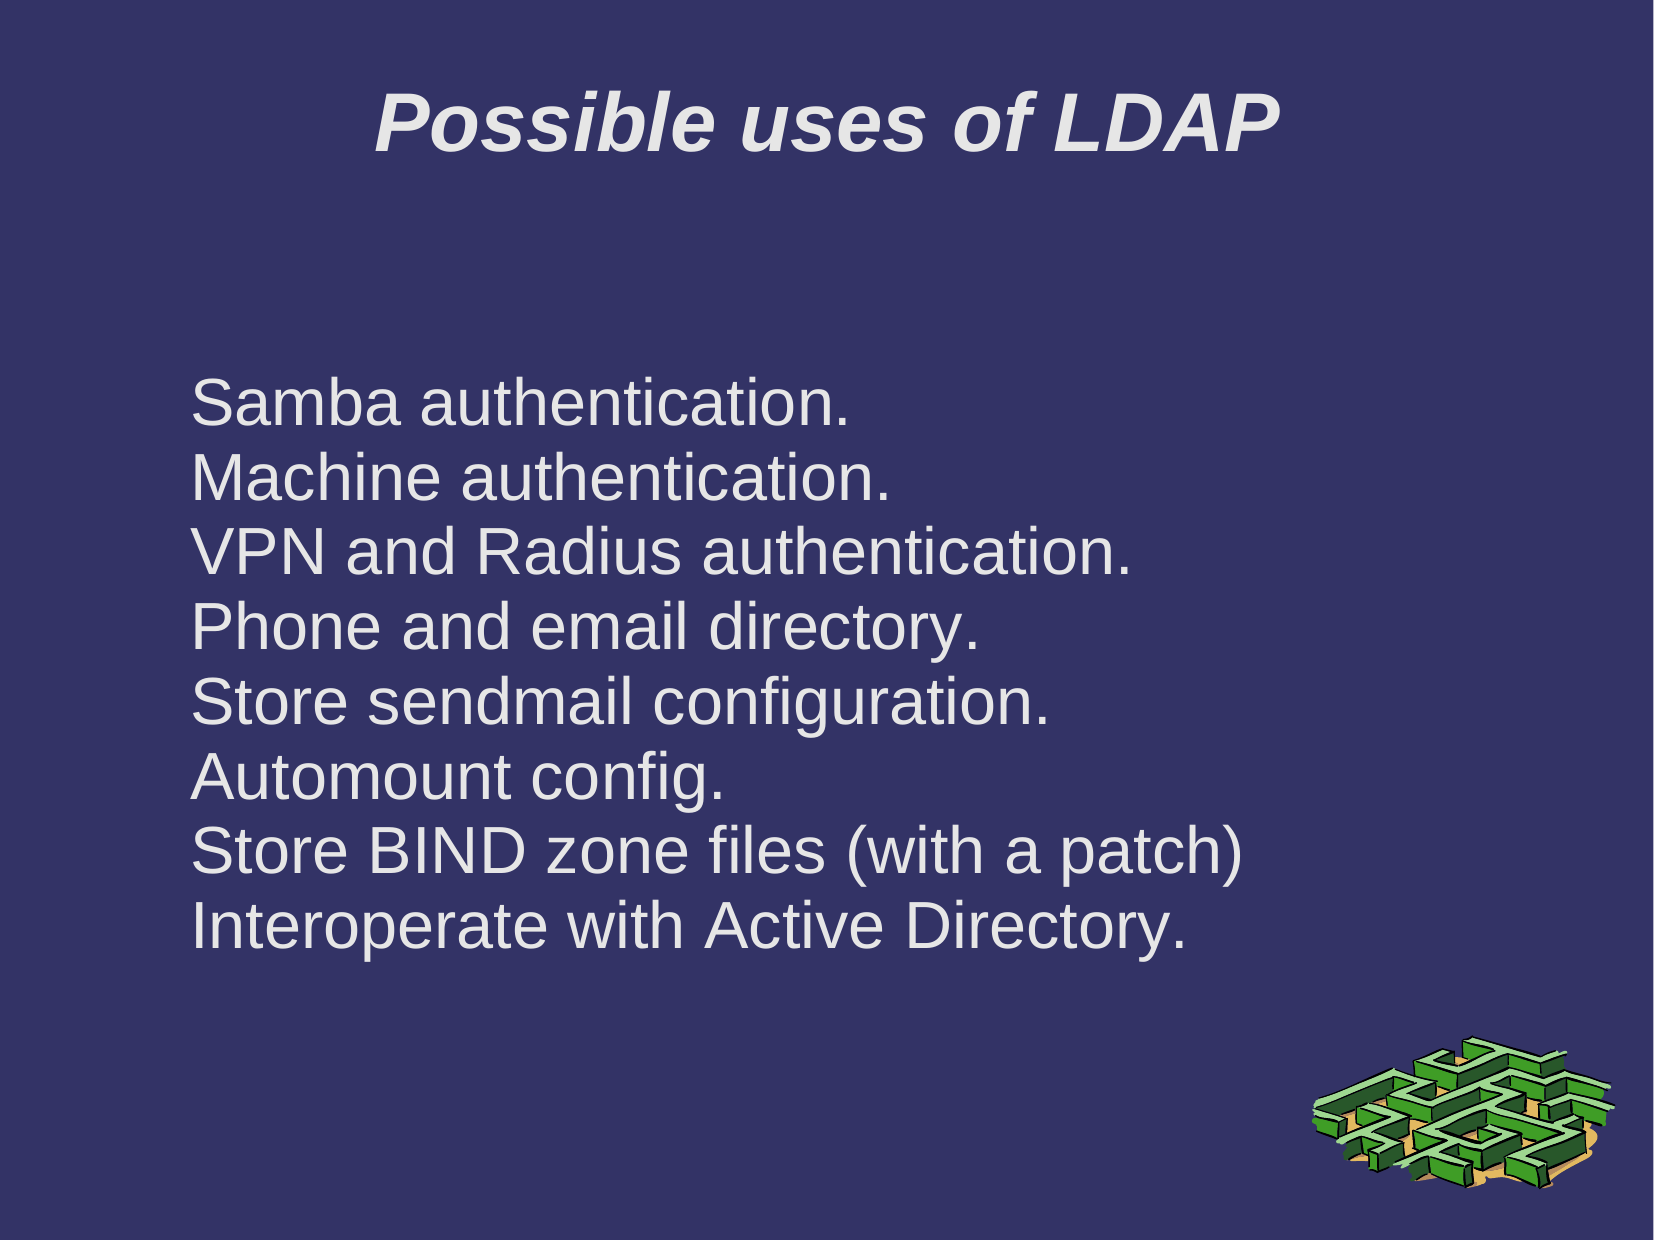

# Possible uses of LDAP
Samba authentication.
Machine authentication.
VPN and Radius authentication.
Phone and email directory.
Store sendmail configuration.
Automount config.
Store BIND zone files (with a patch)
Interoperate with Active Directory.